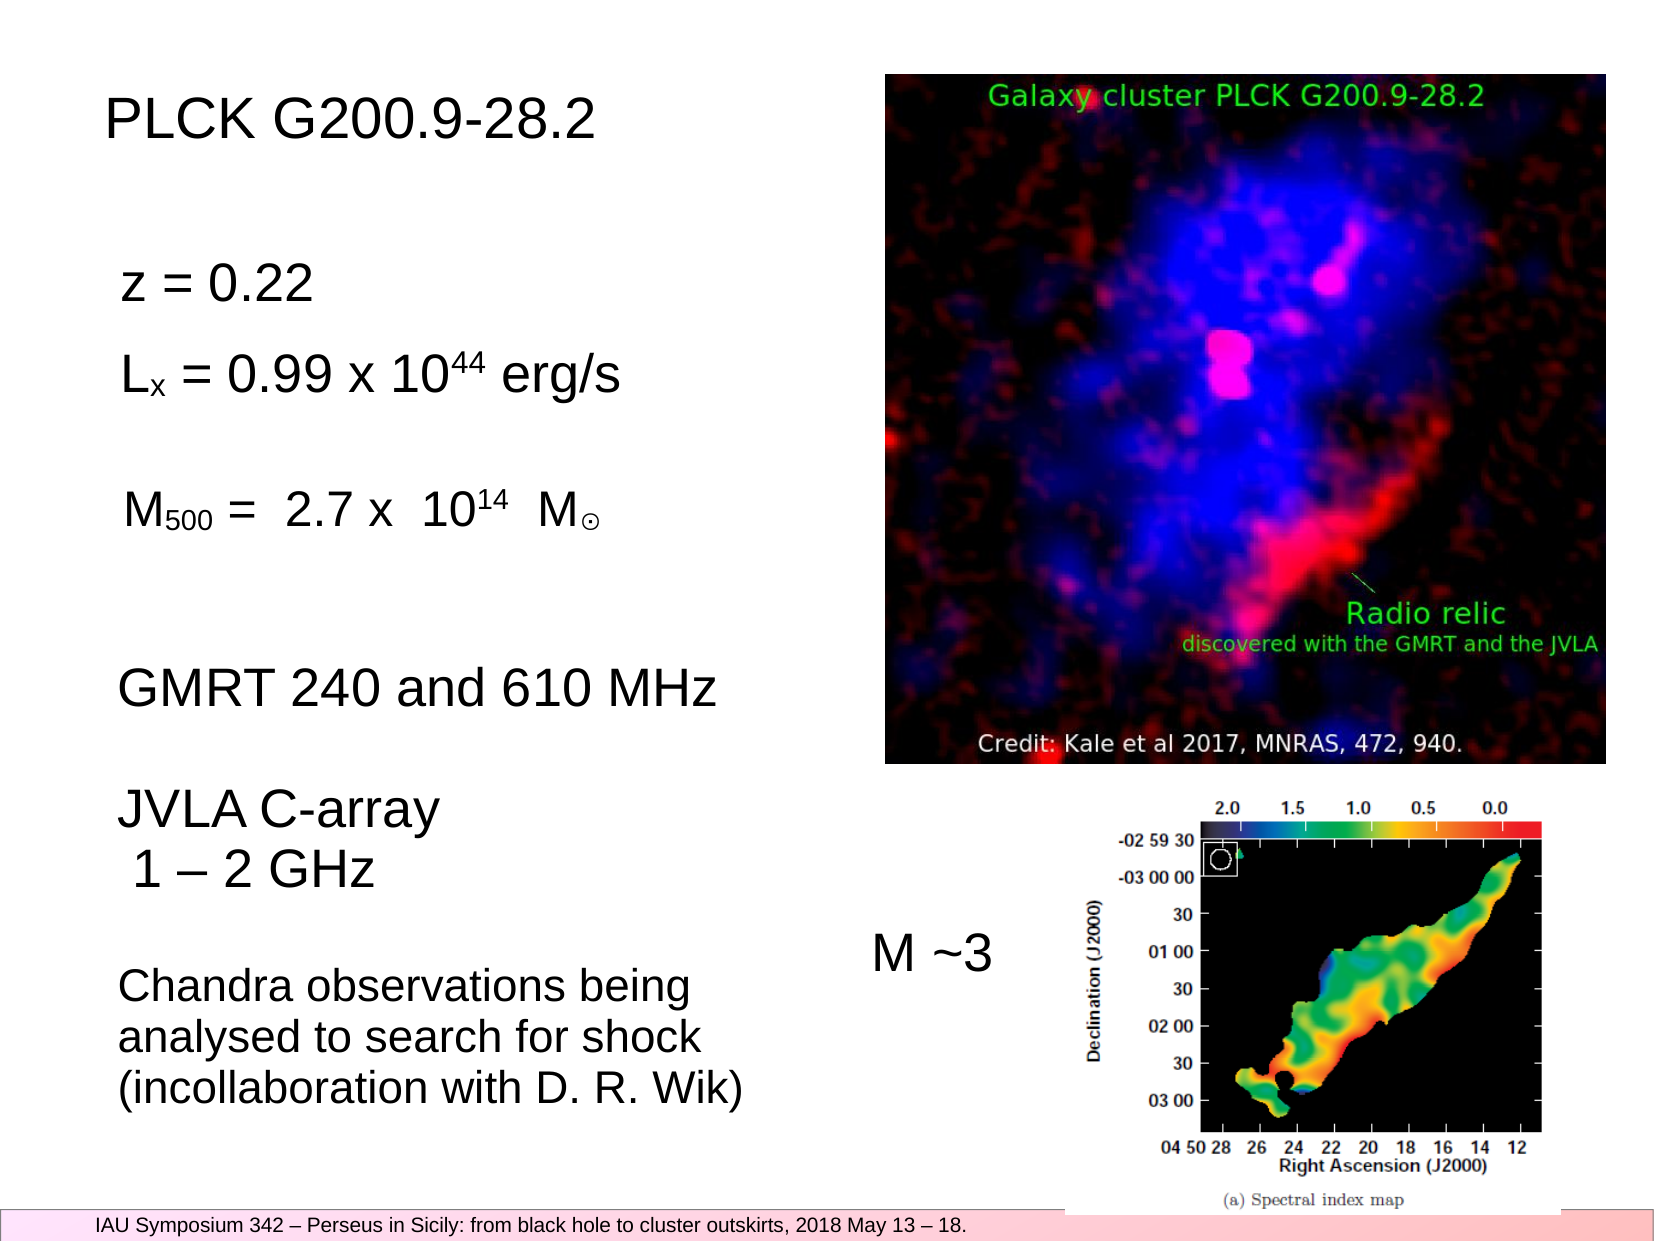

PLCK G200.9-28.2
z = 0.22
Lx = 0.99 x 1044 erg/s
M500 = 2.7 x 1014 M⊙
GMRT 240 and 610 MHz
JVLA C-array
 1 – 2 GHz
Chandra observations being analysed to search for shock (incollaboration with D. R. Wik)
M ~3